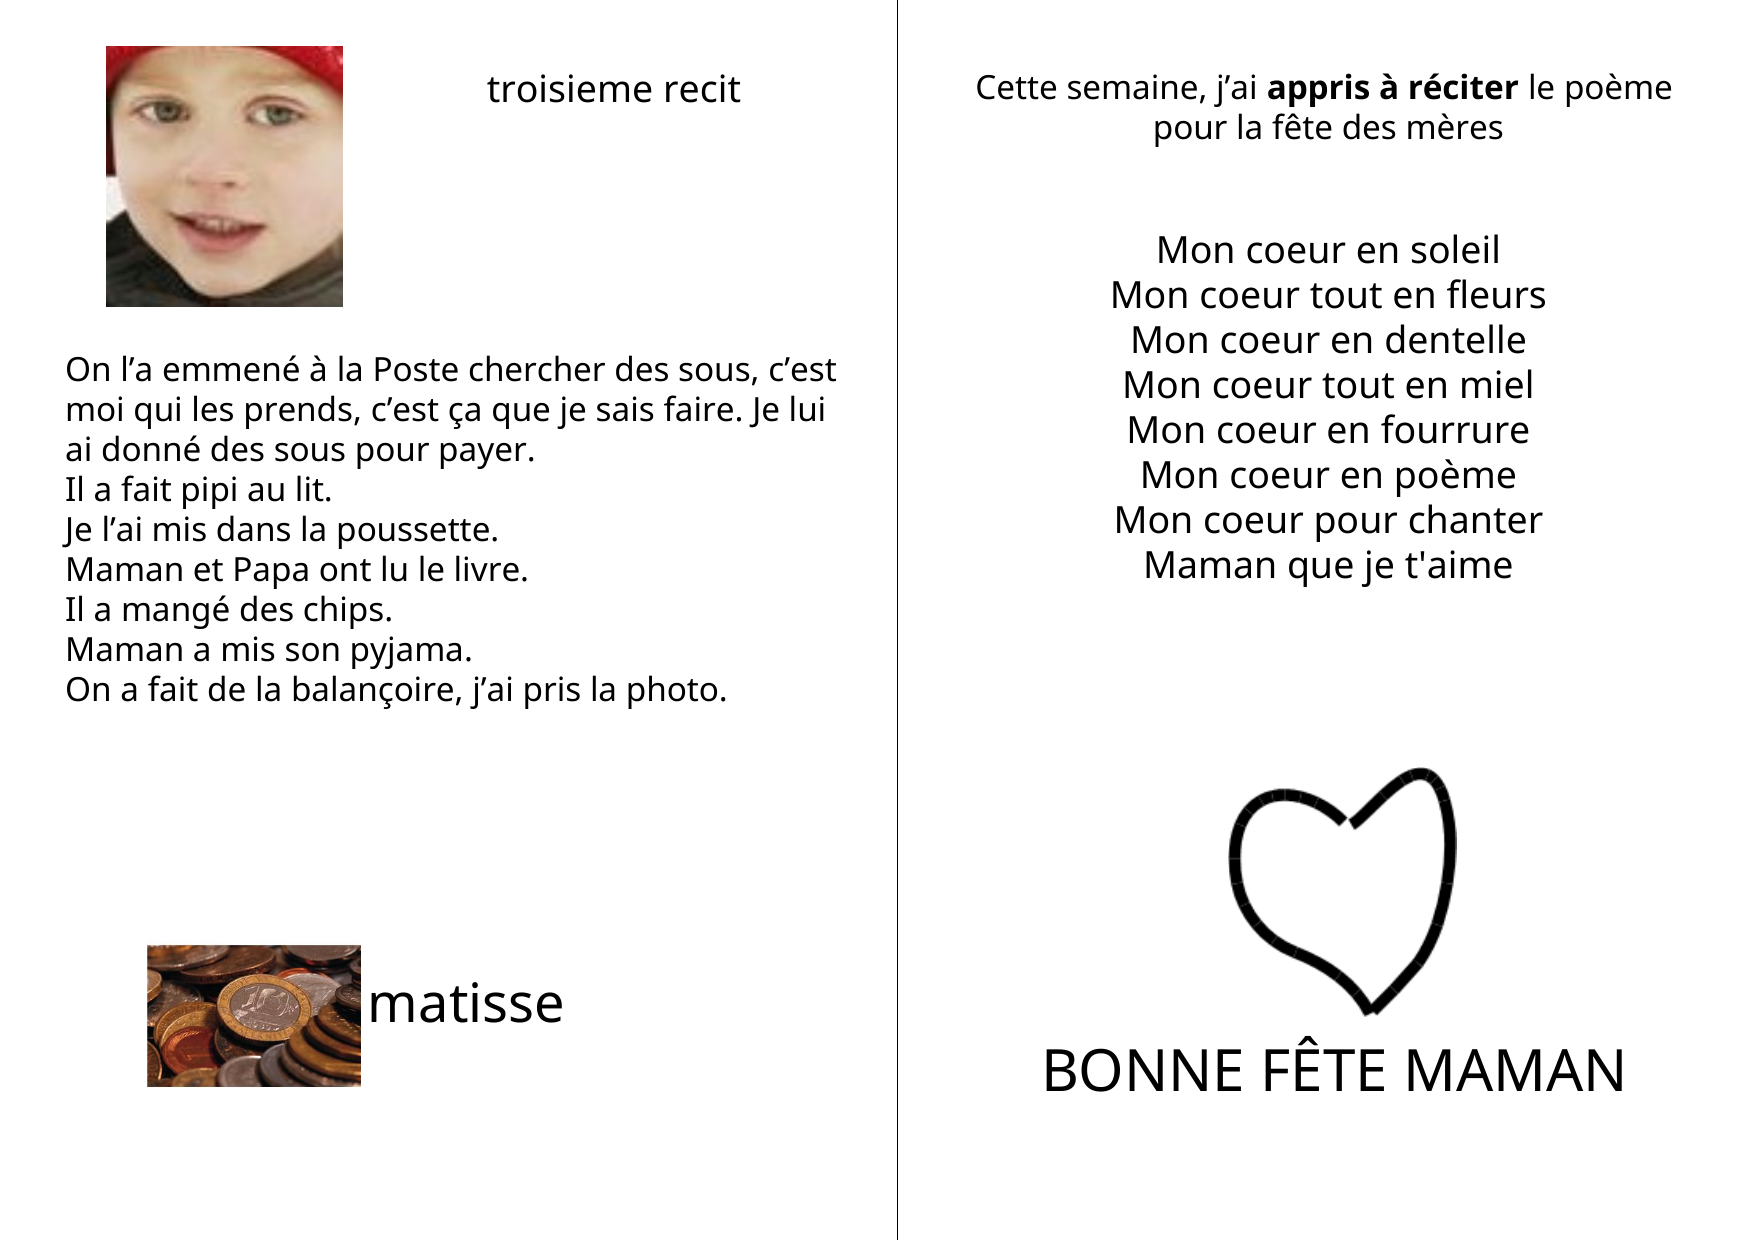

Cette semaine, j’ai appris à réciter le poème
pour la fête des mères
Mon coeur en soleil
Mon coeur tout en fleurs
Mon coeur en dentelle
Mon coeur tout en miel
Mon coeur en fourrure
Mon coeur en poème
Mon coeur pour chanter
Maman que je t'aime
troisieme recit
On l’a emmené à la Poste chercher des sous, c’est moi qui les prends, c’est ça que je sais faire. Je lui ai donné des sous pour payer.
Il a fait pipi au lit.
Je l’ai mis dans la poussette.
Maman et Papa ont lu le livre.
Il a mangé des chips.
Maman a mis son pyjama.
On a fait de la balançoire, j’ai pris la photo.
matisse
BONNE FÊTE MAMAN